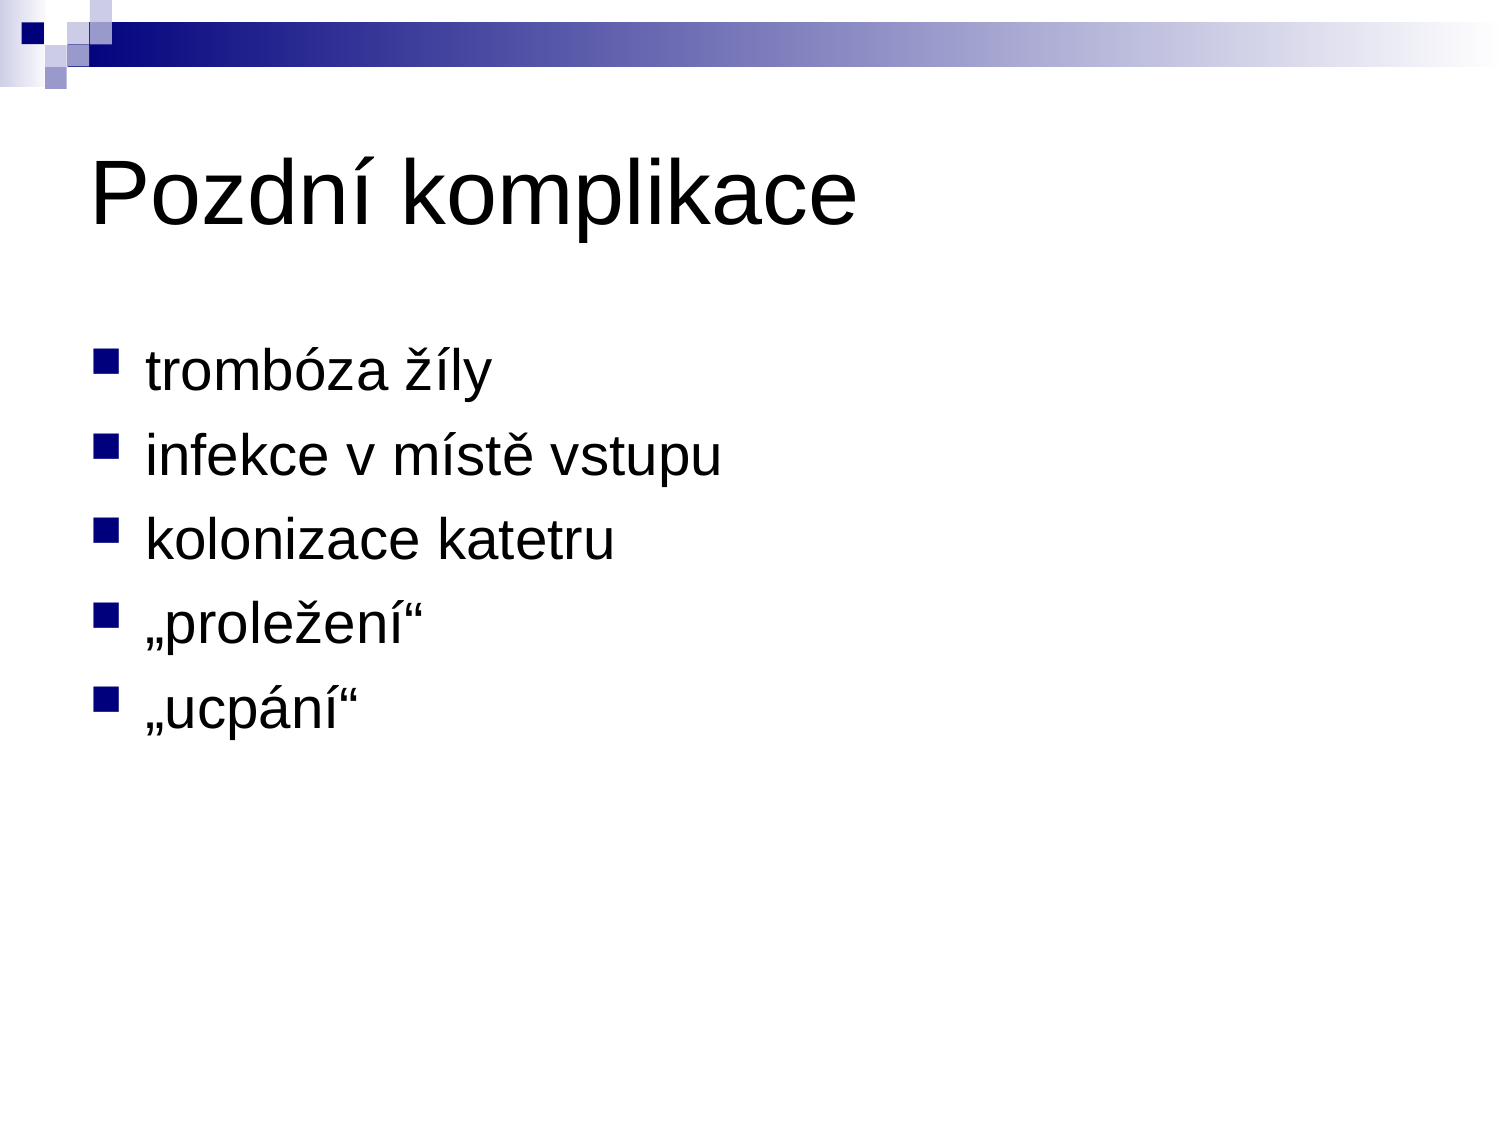

# Pozdní komplikace
trombóza žíly
infekce v místě vstupu
kolonizace katetru
„proležení“
„ucpání“